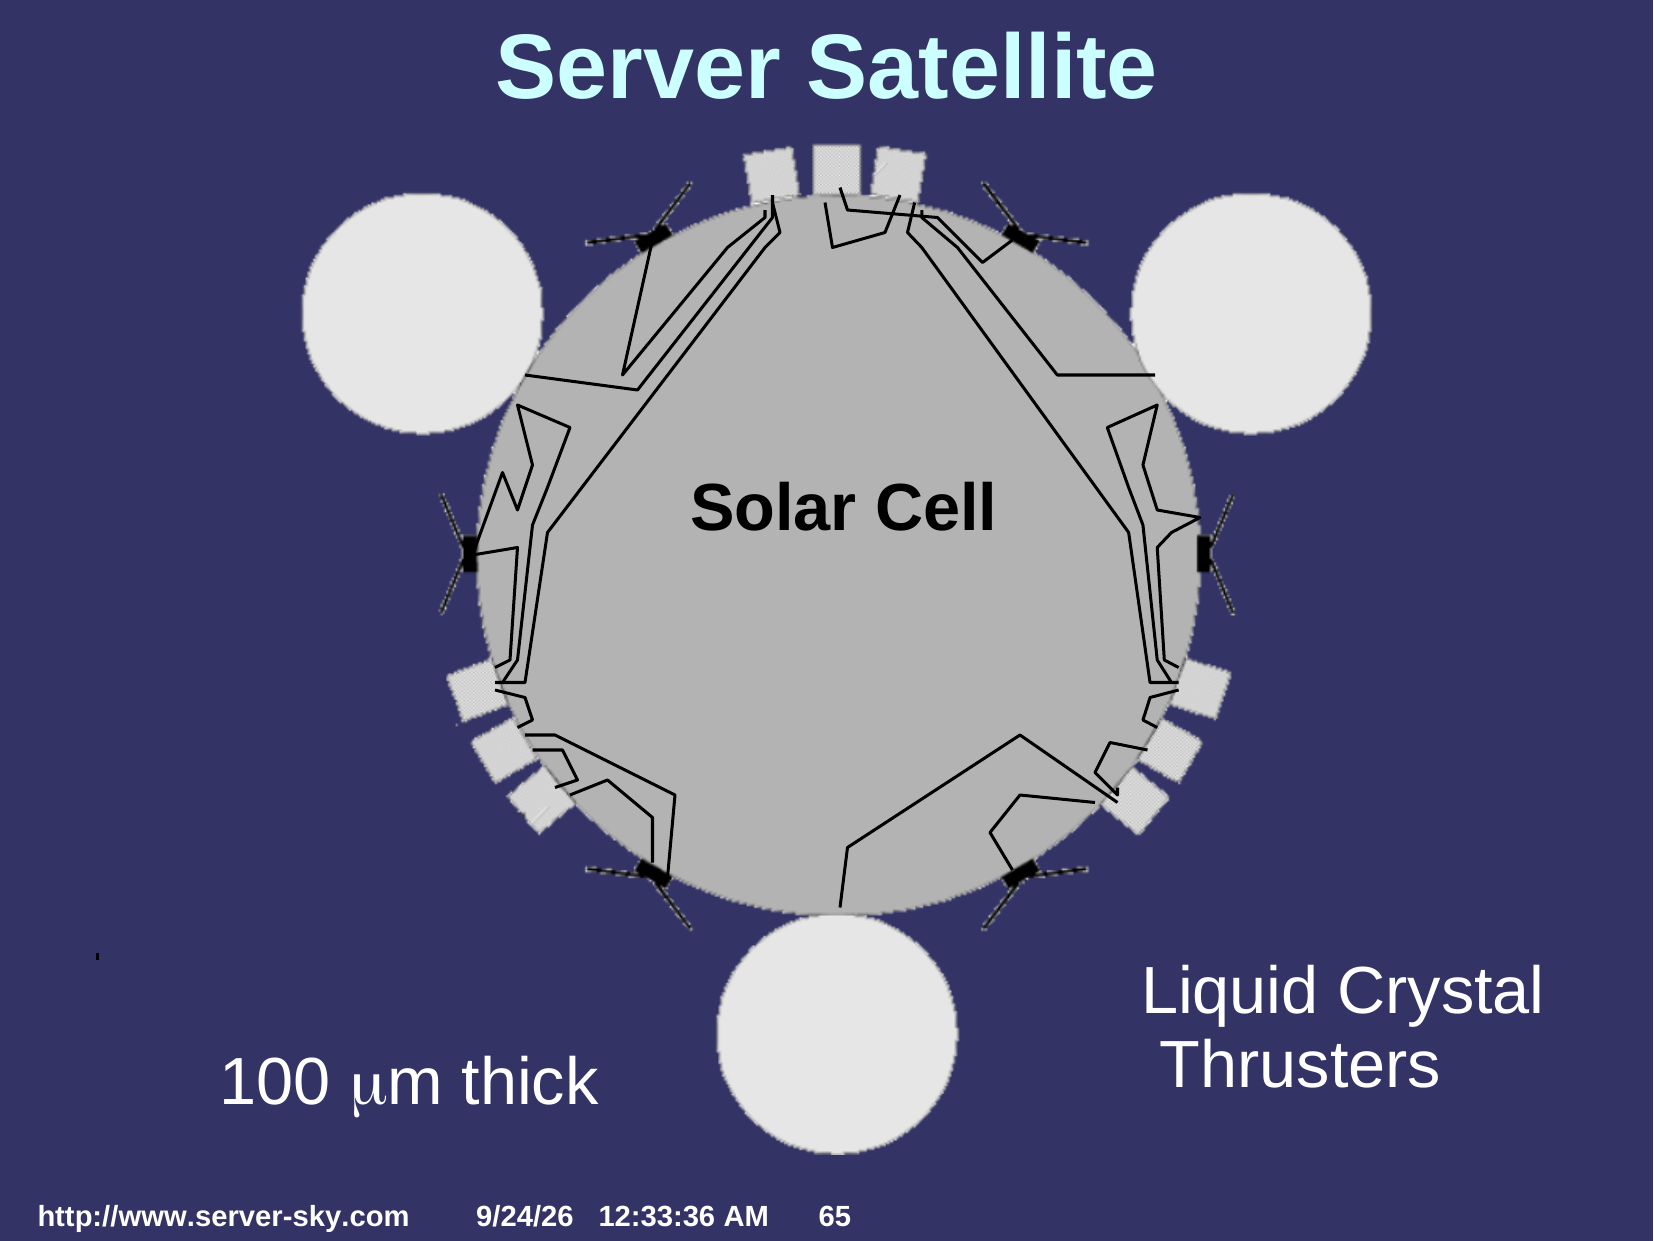

# Server Satellite
 Solar Cell
Liquid Crystal
 Thrusters
100 m thick